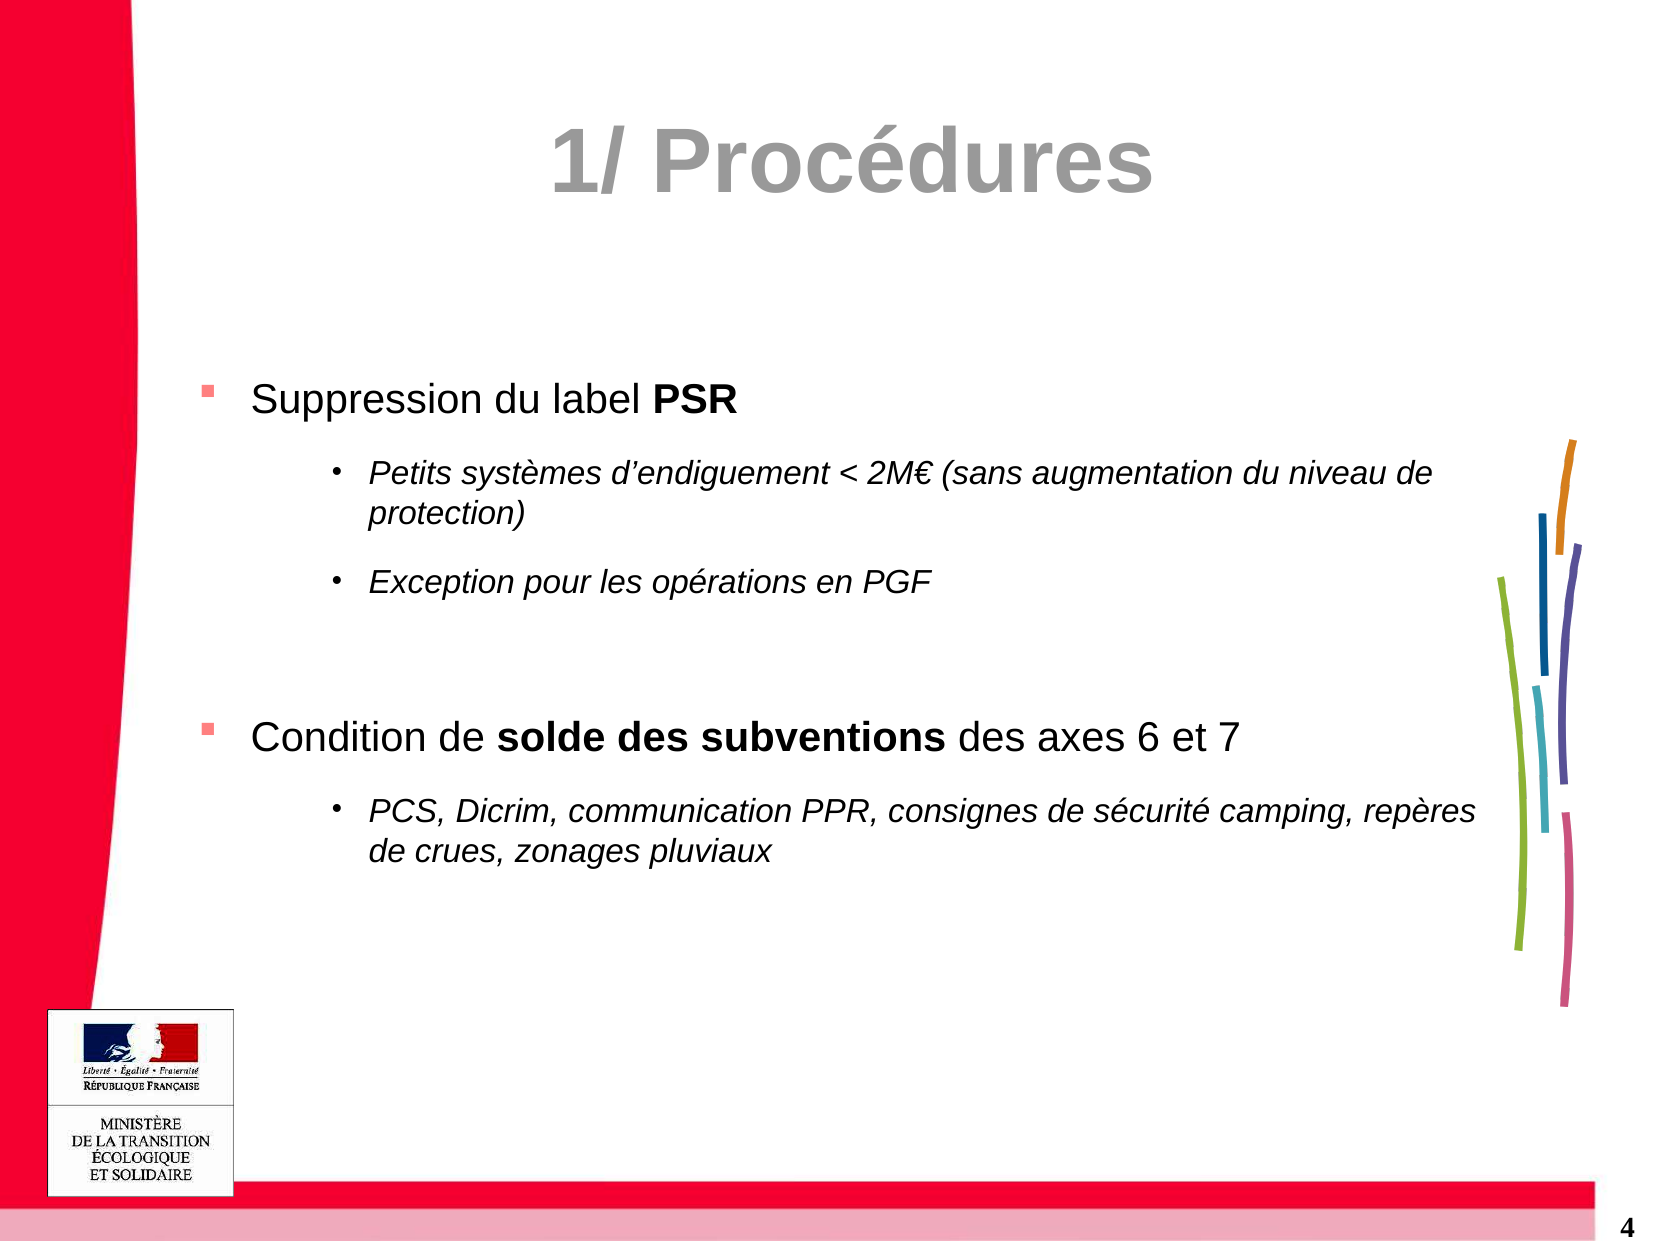

1/ Procédures
Suppression du label PSR
Petits systèmes d’endiguement < 2M€ (sans augmentation du niveau de protection)
Exception pour les opérations en PGF
Condition de solde des subventions des axes 6 et 7
PCS, Dicrim, communication PPR, consignes de sécurité camping, repères de crues, zonages pluviaux